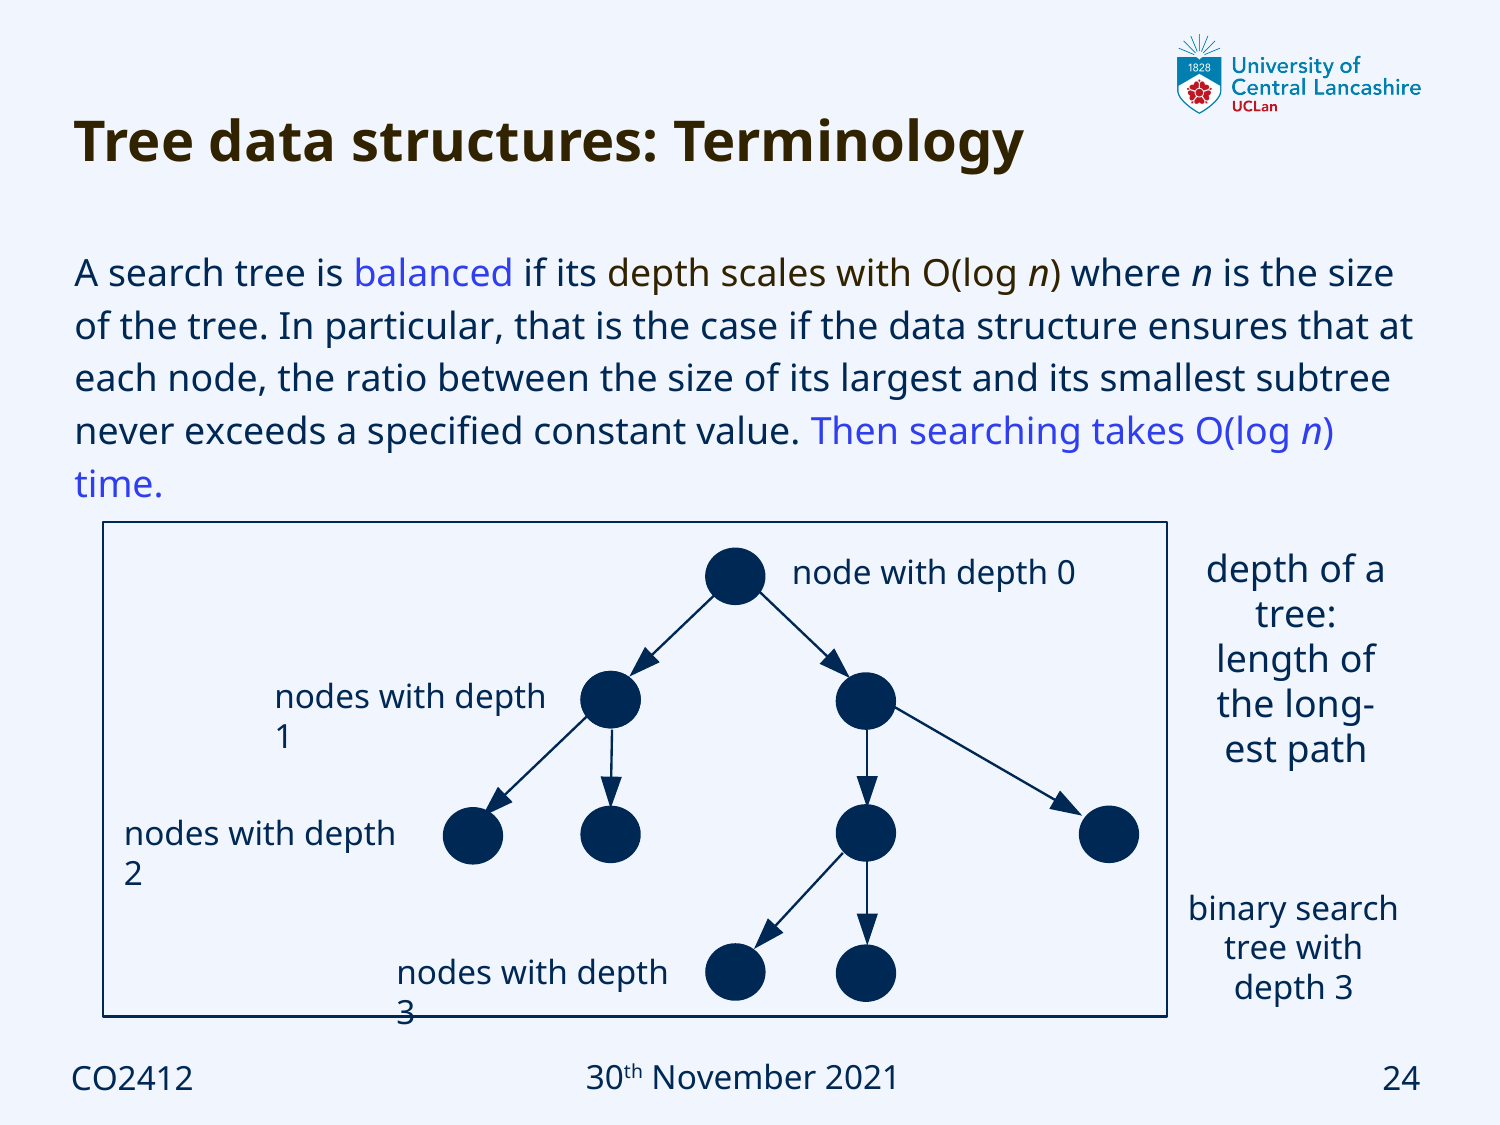

# Tree data structures: Terminology
A search tree is balanced if its depth scales with O(log n) where n is the size of the tree. In particular, that is the case if the data structure ensures that at each node, the ratio between the size of its largest and its smallest subtree never exceeds a specified constant value. Then searching takes O(log n) time.
depth of a tree: length of the long-
est path
node with depth 0
nodes with depth 1
nodes with depth 2
binary search
tree with
depth 3
nodes with depth 3